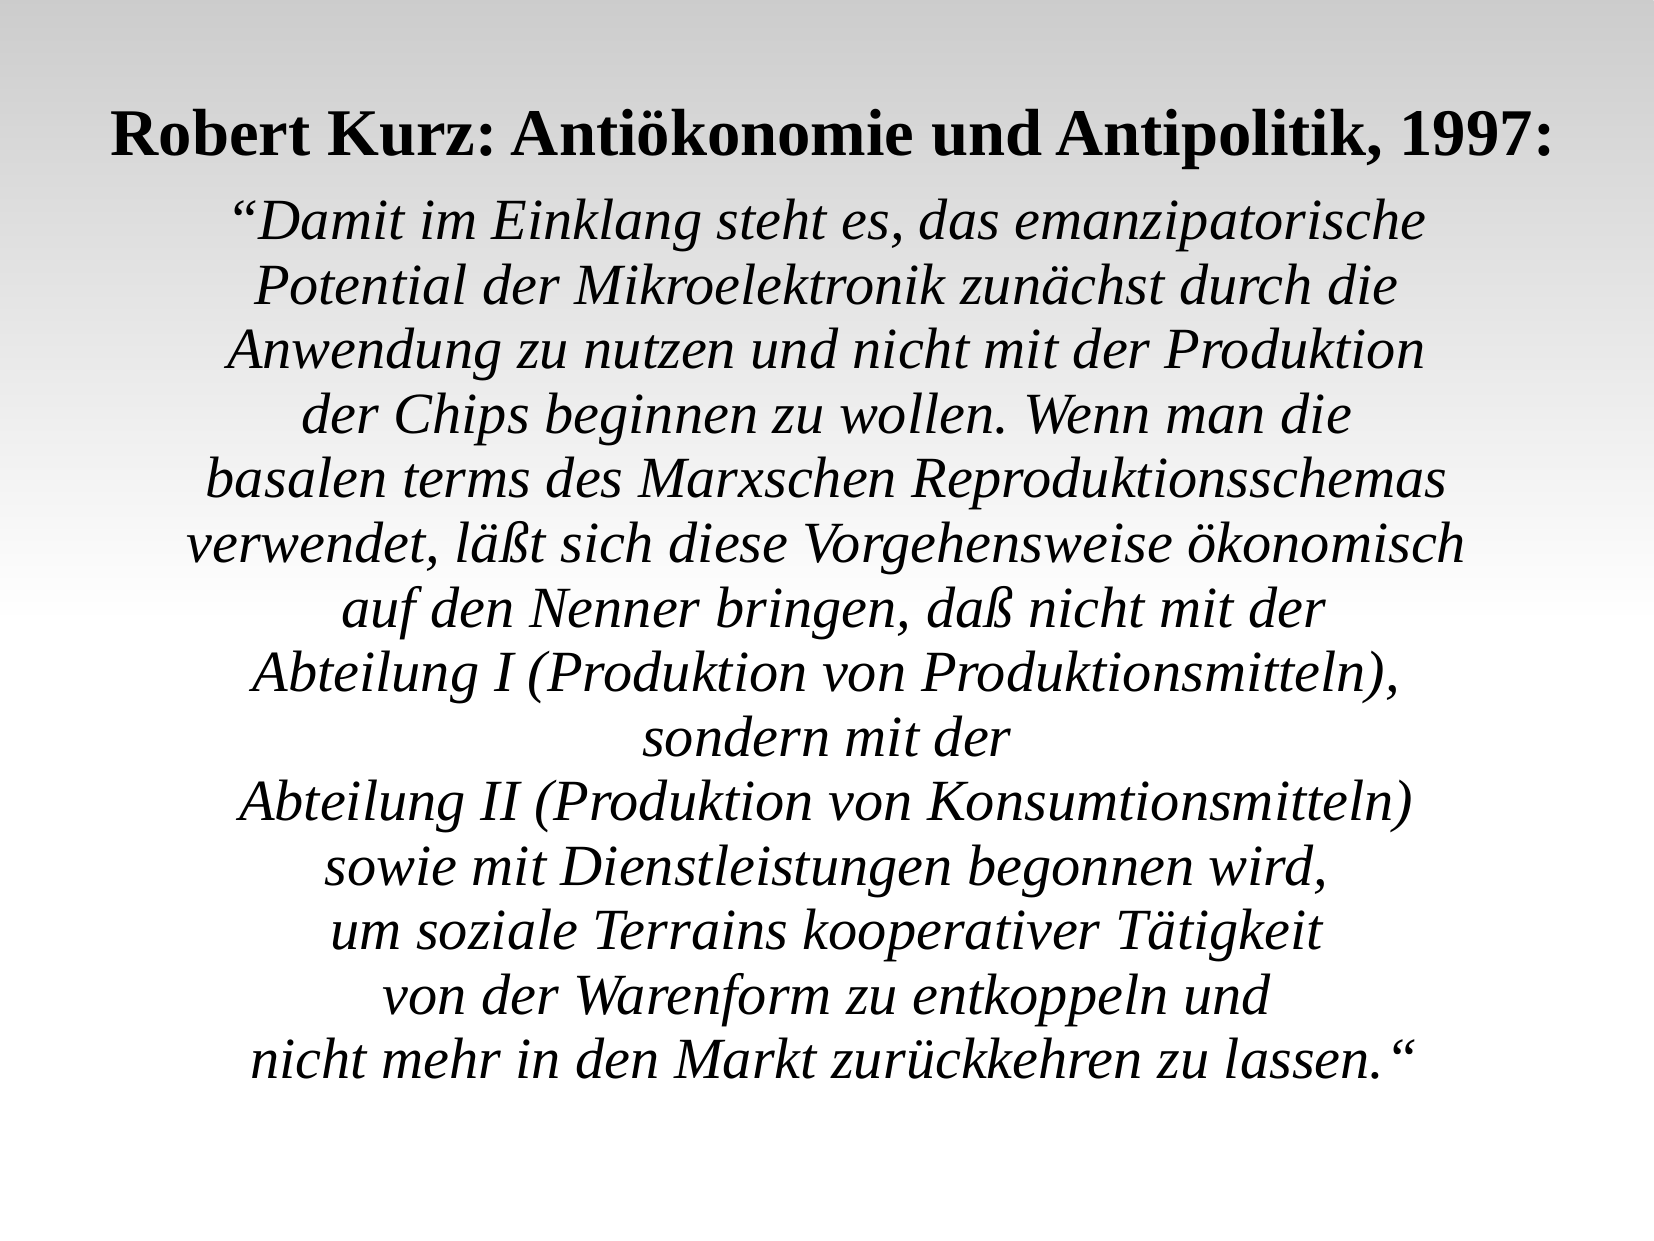

Robert Kurz: Antiökonomie und Antipolitik, 1997:
“Damit im Einklang steht es, das emanzipatorische
Potential der Mikroelektronik zunächst durch die
Anwendung zu nutzen und nicht mit der Produktion
der Chips beginnen zu wollen. Wenn man die
basalen terms des Marxschen Reproduktionsschemas
verwendet, läßt sich diese Vorgehensweise ökonomisch
auf den Nenner bringen, daß nicht mit der
Abteilung I (Produktion von Produktionsmitteln),
sondern mit der
Abteilung II (Produktion von Konsumtionsmitteln)
sowie mit Dienstleistungen begonnen wird,
um soziale Terrains kooperativer Tätigkeit
von der Warenform zu entkoppeln und
nicht mehr in den Markt zurückkehren zu lassen.“